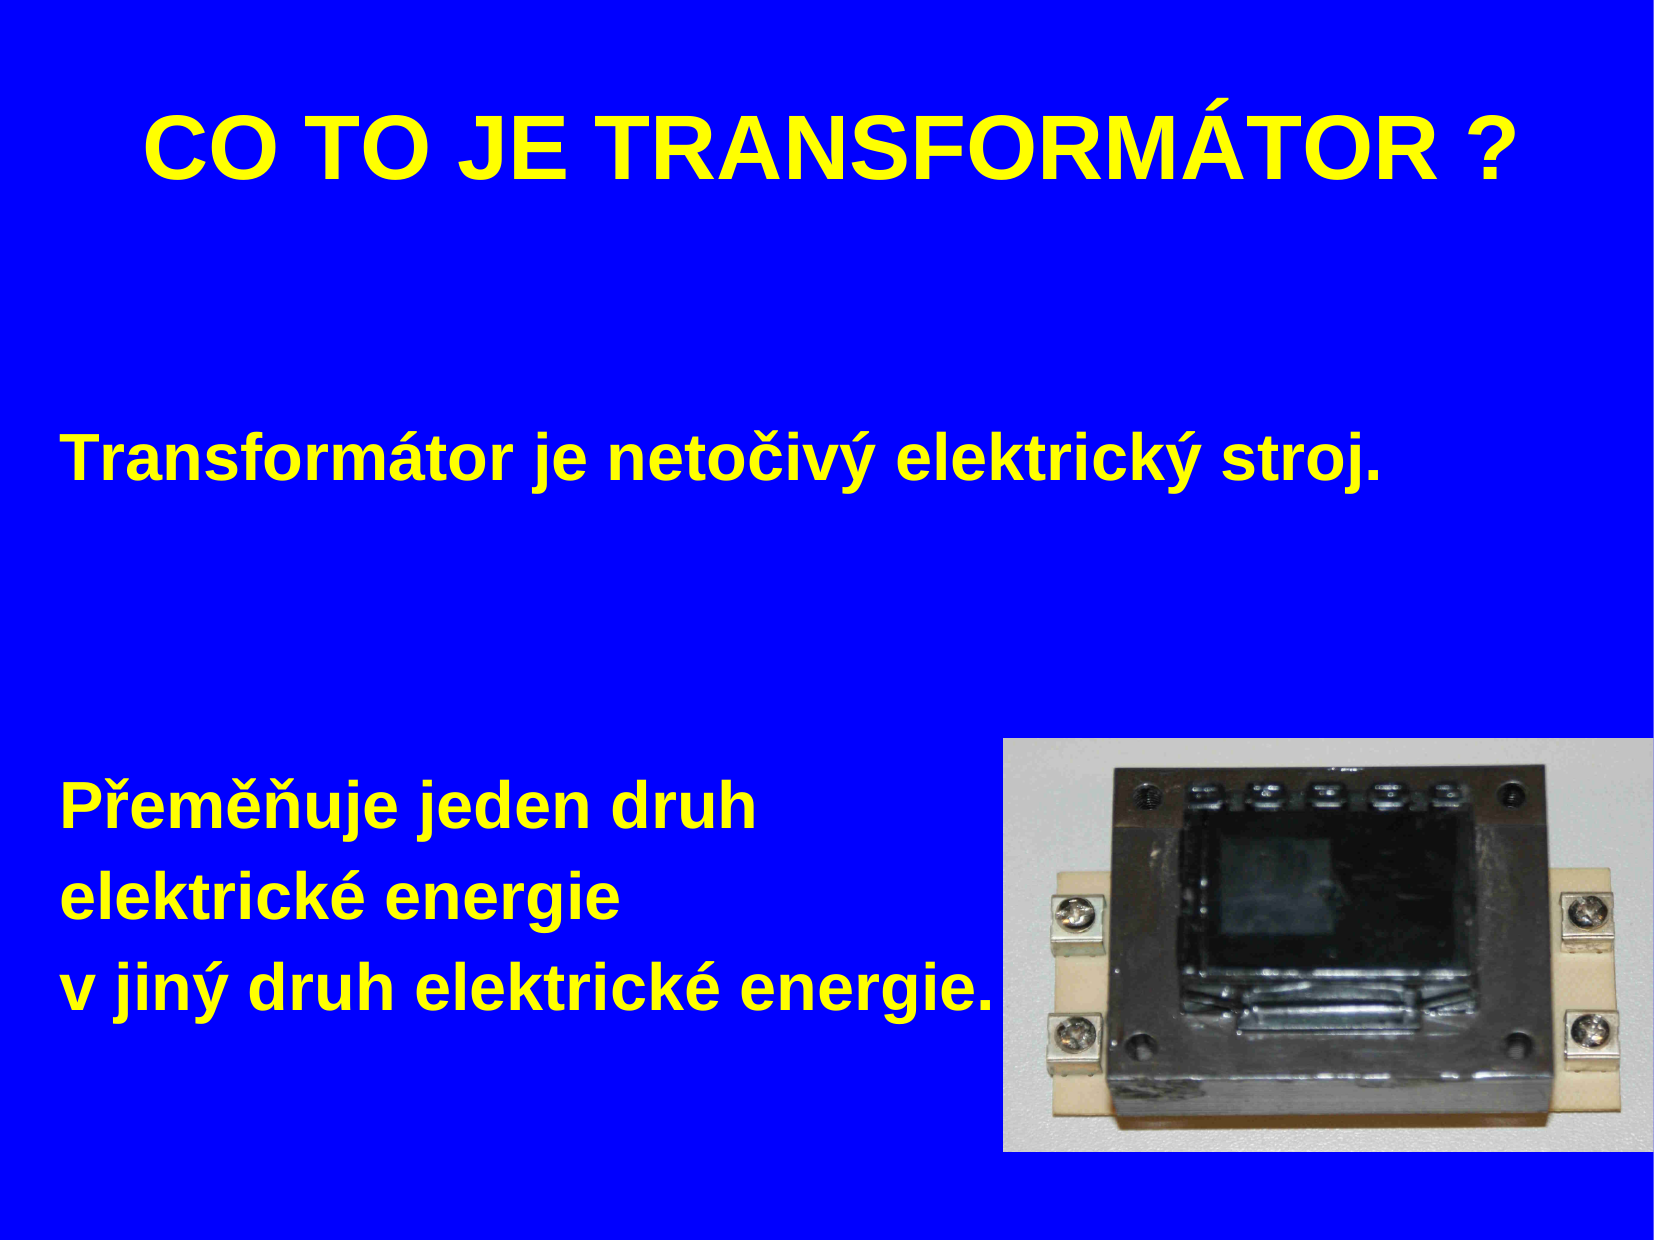

# CO TO JE TRANSFORMÁTOR ?
Transformátor je netočivý elektrický stroj.
Přeměňuje jeden druh
elektrické energie
v jiný druh elektrické energie.